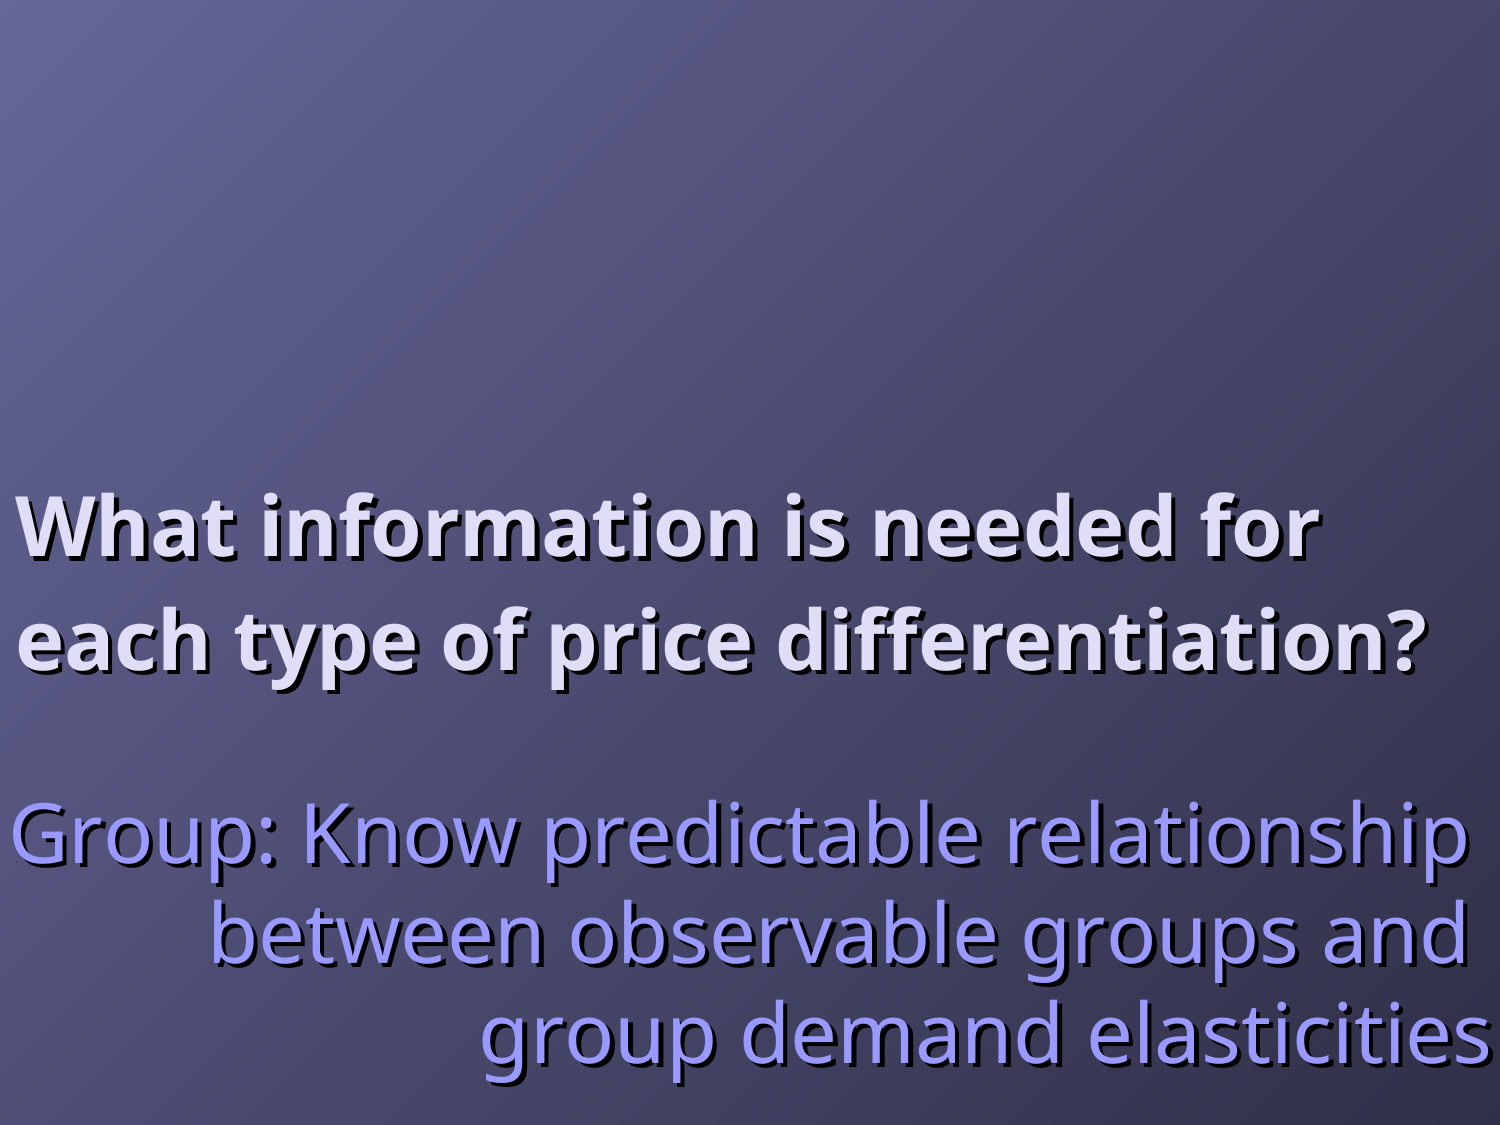

# What information is needed for each type of price differentiation?
Group: Know predictable relationship
between observable groups and
group demand elasticities